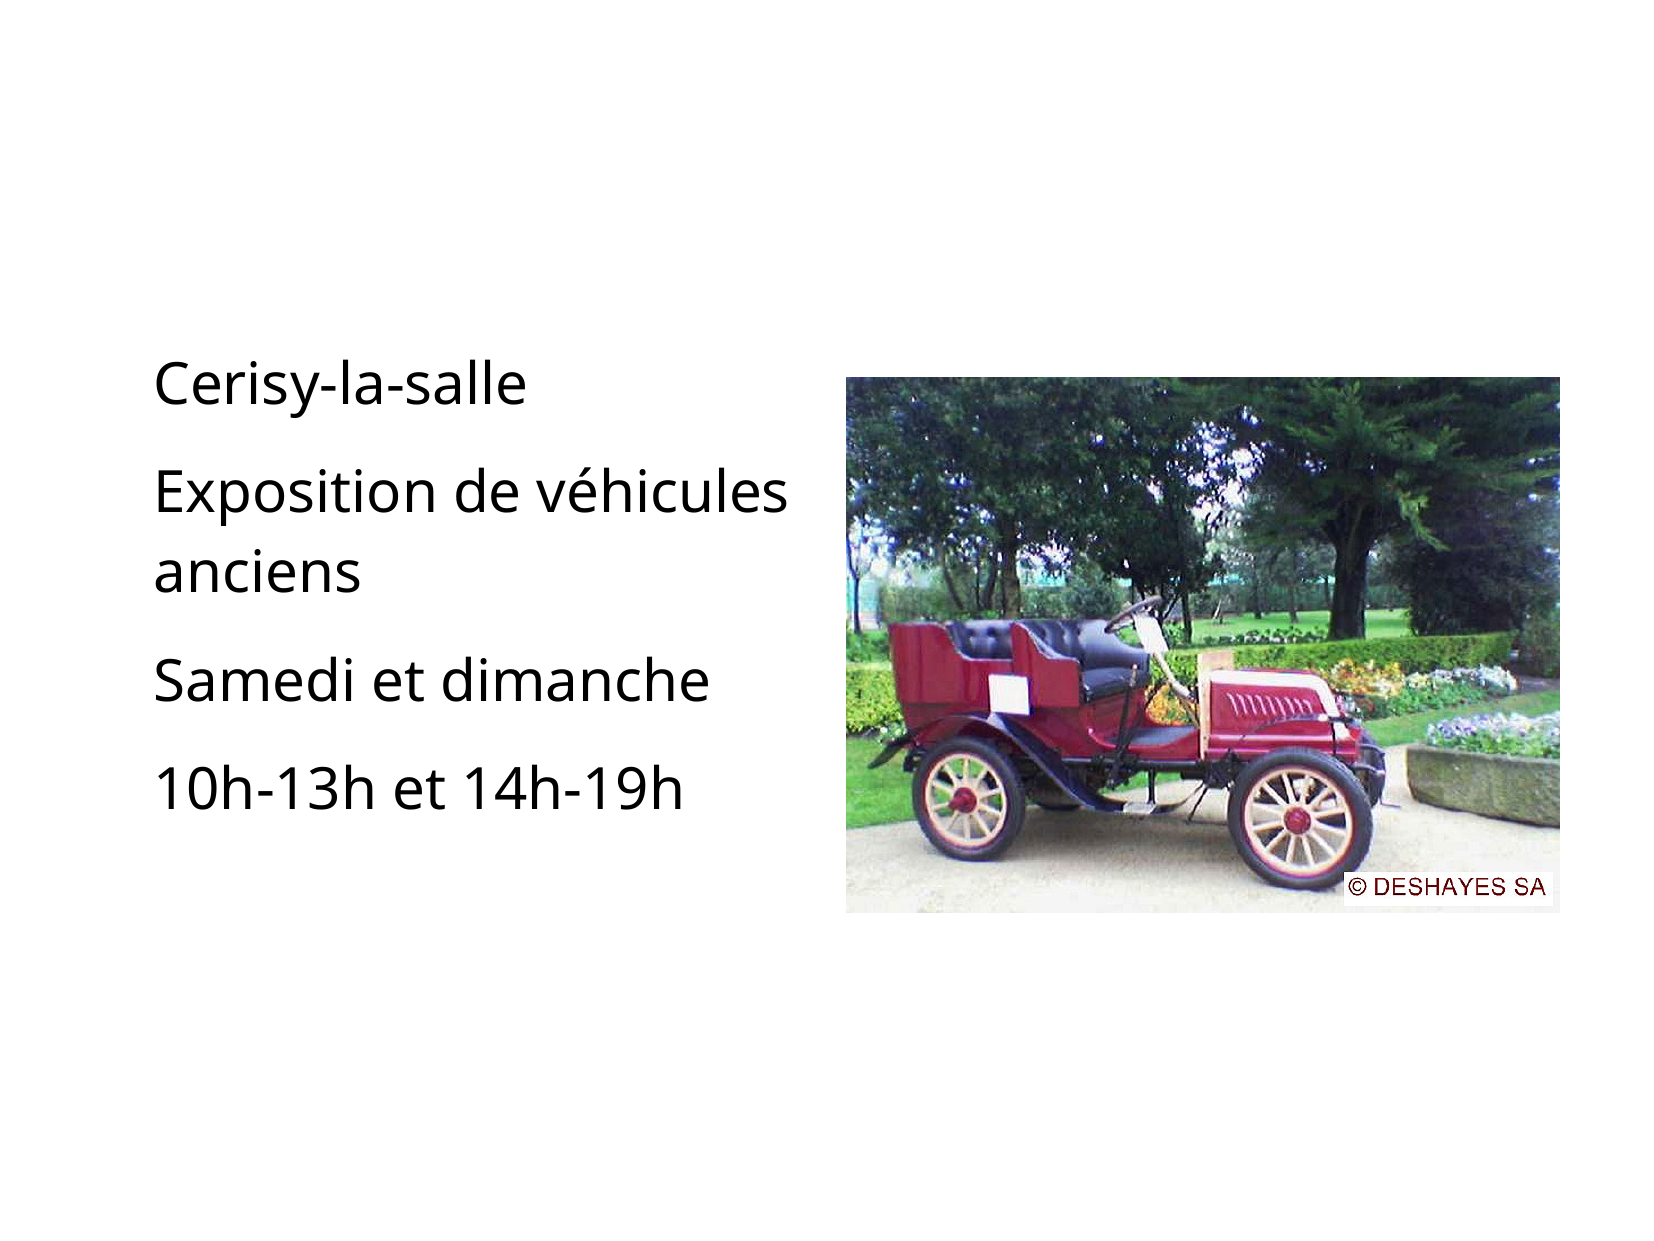

#
Cerisy-la-salle
Exposition de véhicules anciens
Samedi et dimanche
10h-13h et 14h-19h